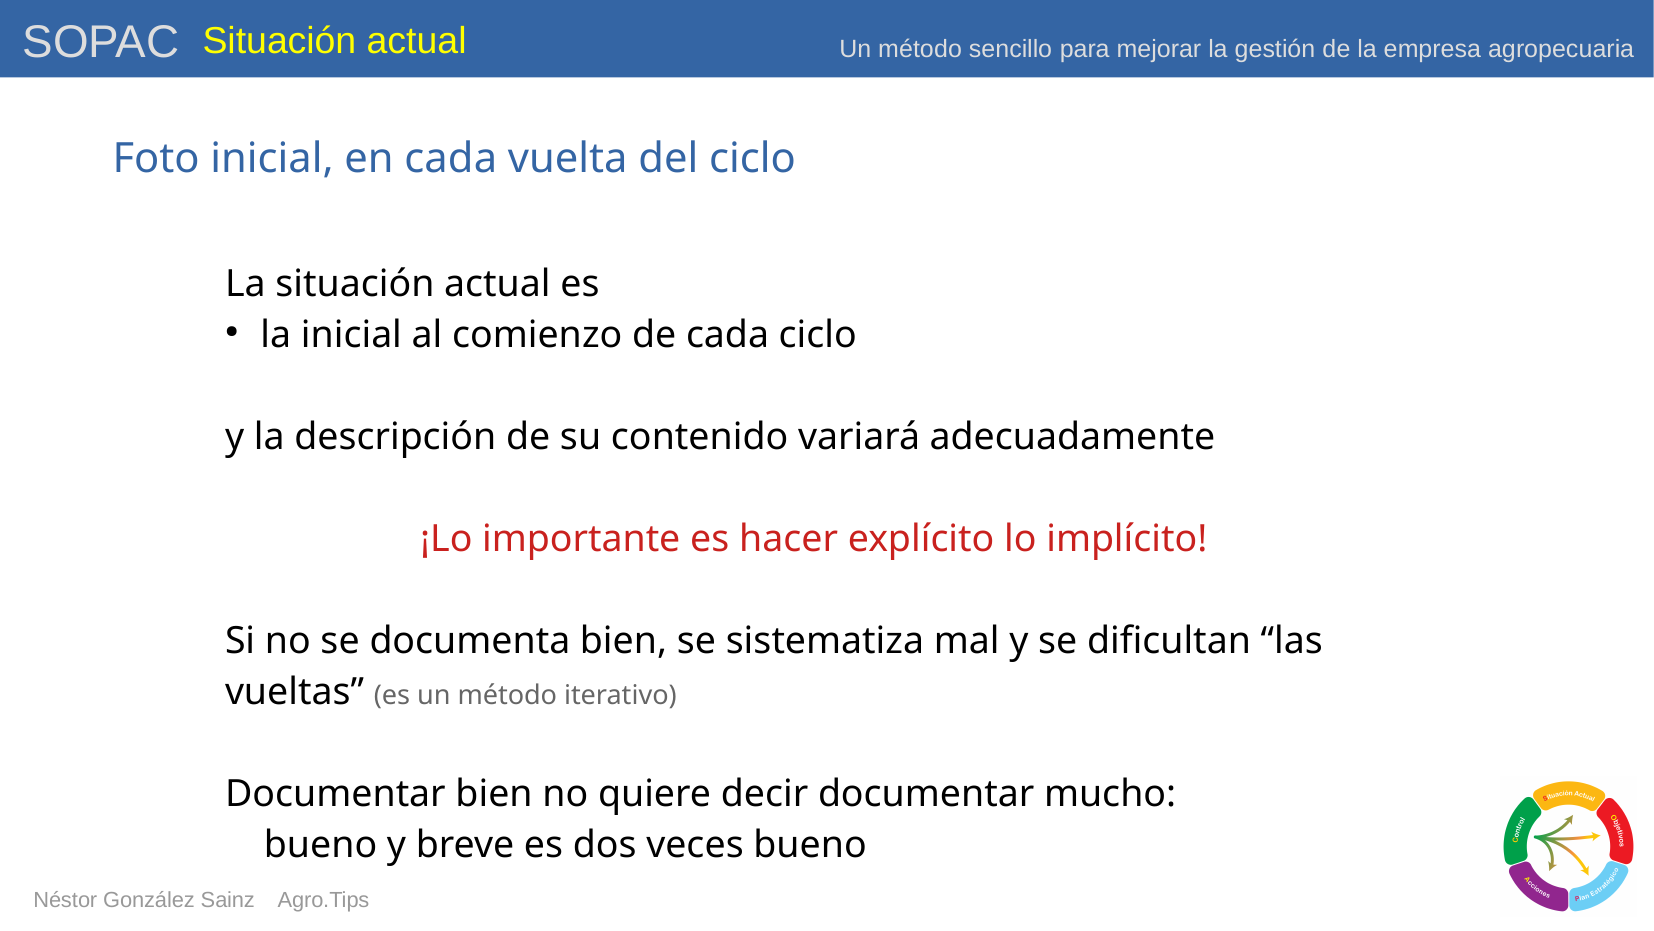

Situación actual
Foto inicial, en cada vuelta del ciclo
La situación actual es
la inicial al comienzo de cada ciclo
y la descripción de su contenido variará adecuadamente
 ¡Lo importante es hacer explícito lo implícito!
Si no se documenta bien, se sistematiza mal y se dificultan “las vueltas” (es un método iterativo)
Documentar bien no quiere decir documentar mucho:
 bueno y breve es dos veces bueno